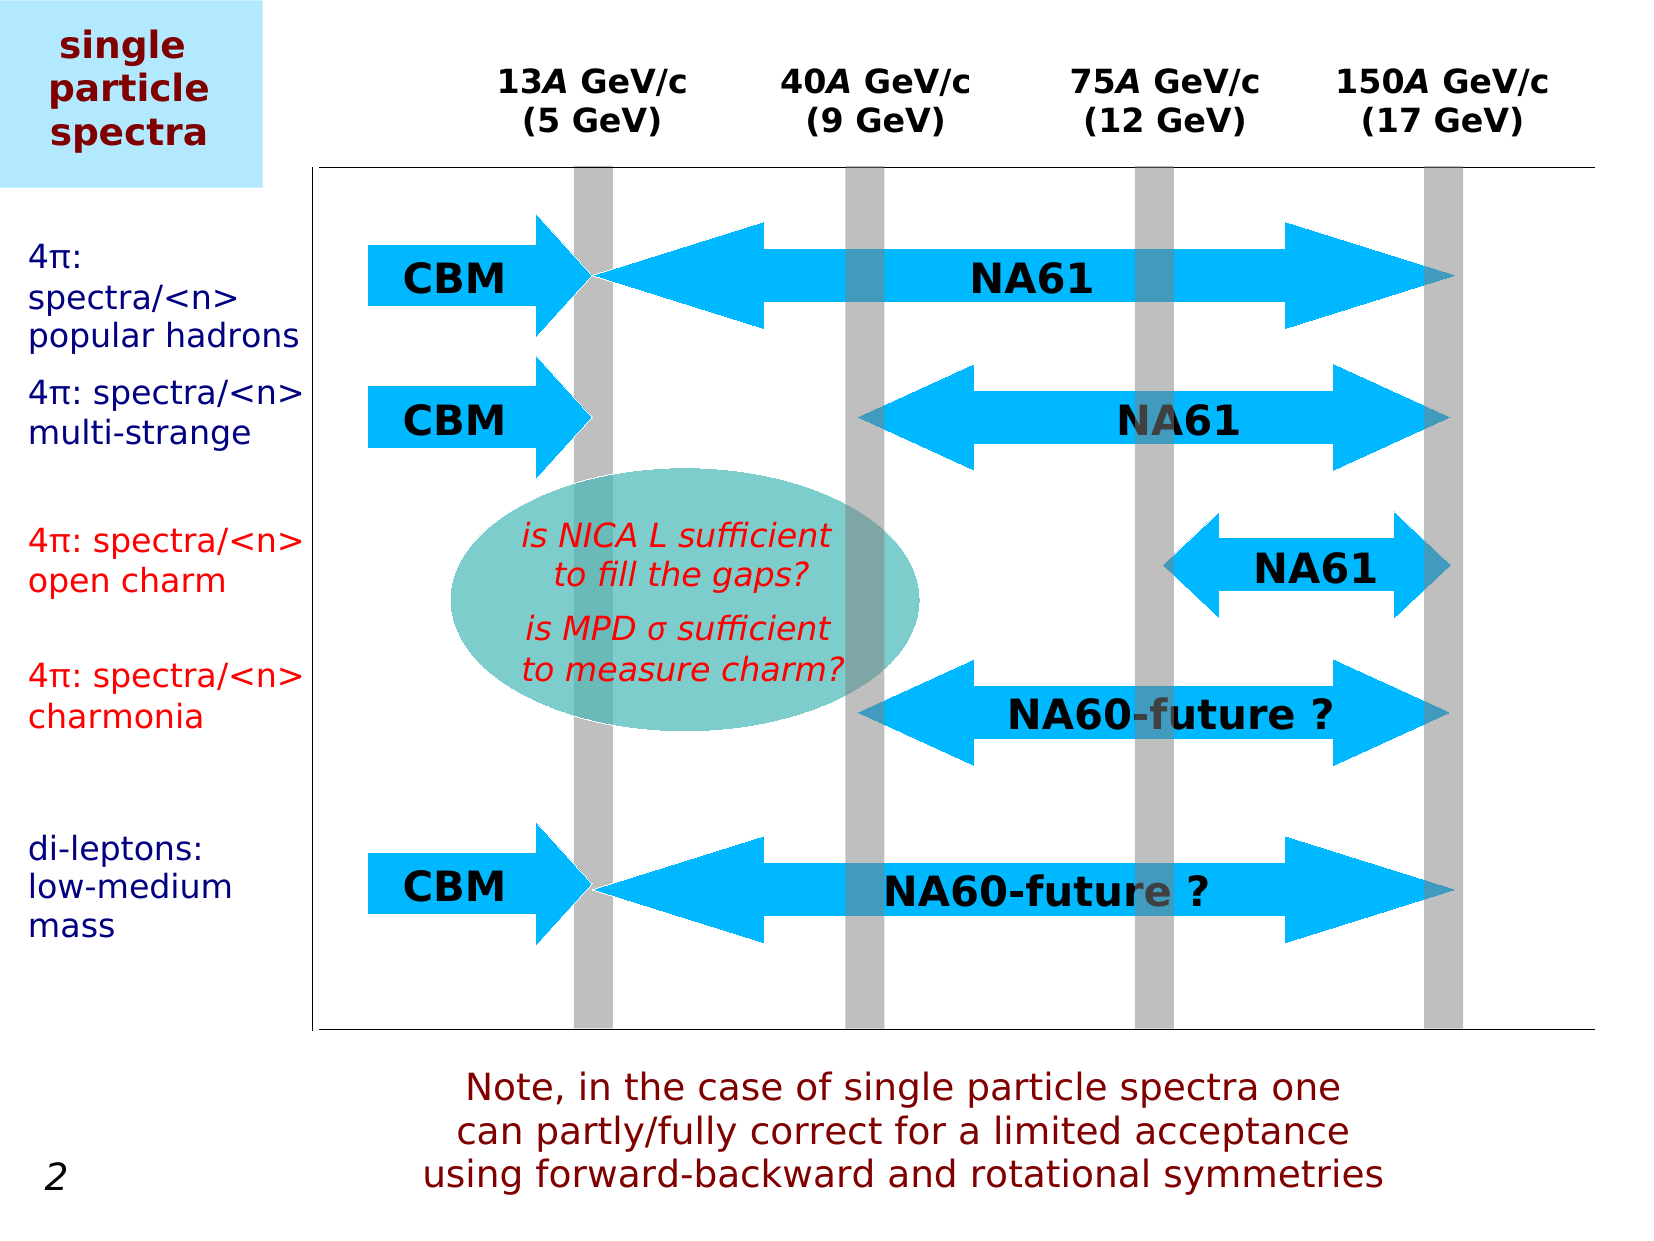

single
particle
spectra
13A GeV/c
(5 GeV)
40A GeV/c
(9 GeV)
75A GeV/c
(12 GeV)
150A GeV/c
(17 GeV)
4π: spectra/<n>
popular hadrons
CBM
NA61
4π: spectra/<n>
multi-strange
CBM
NA61
4π: spectra/<n>
open charm
is NICA L sufficient
to fill the gaps?
NA61
is MPD σ sufficient
to measure charm?
4π: spectra/<n>
charmonia
NA60-future ?
di-leptons:
low-medium
mass
CBM
NA60-future ?
Note, in the case of single particle spectra one
can partly/fully correct for a limited acceptance
using forward-backward and rotational symmetries